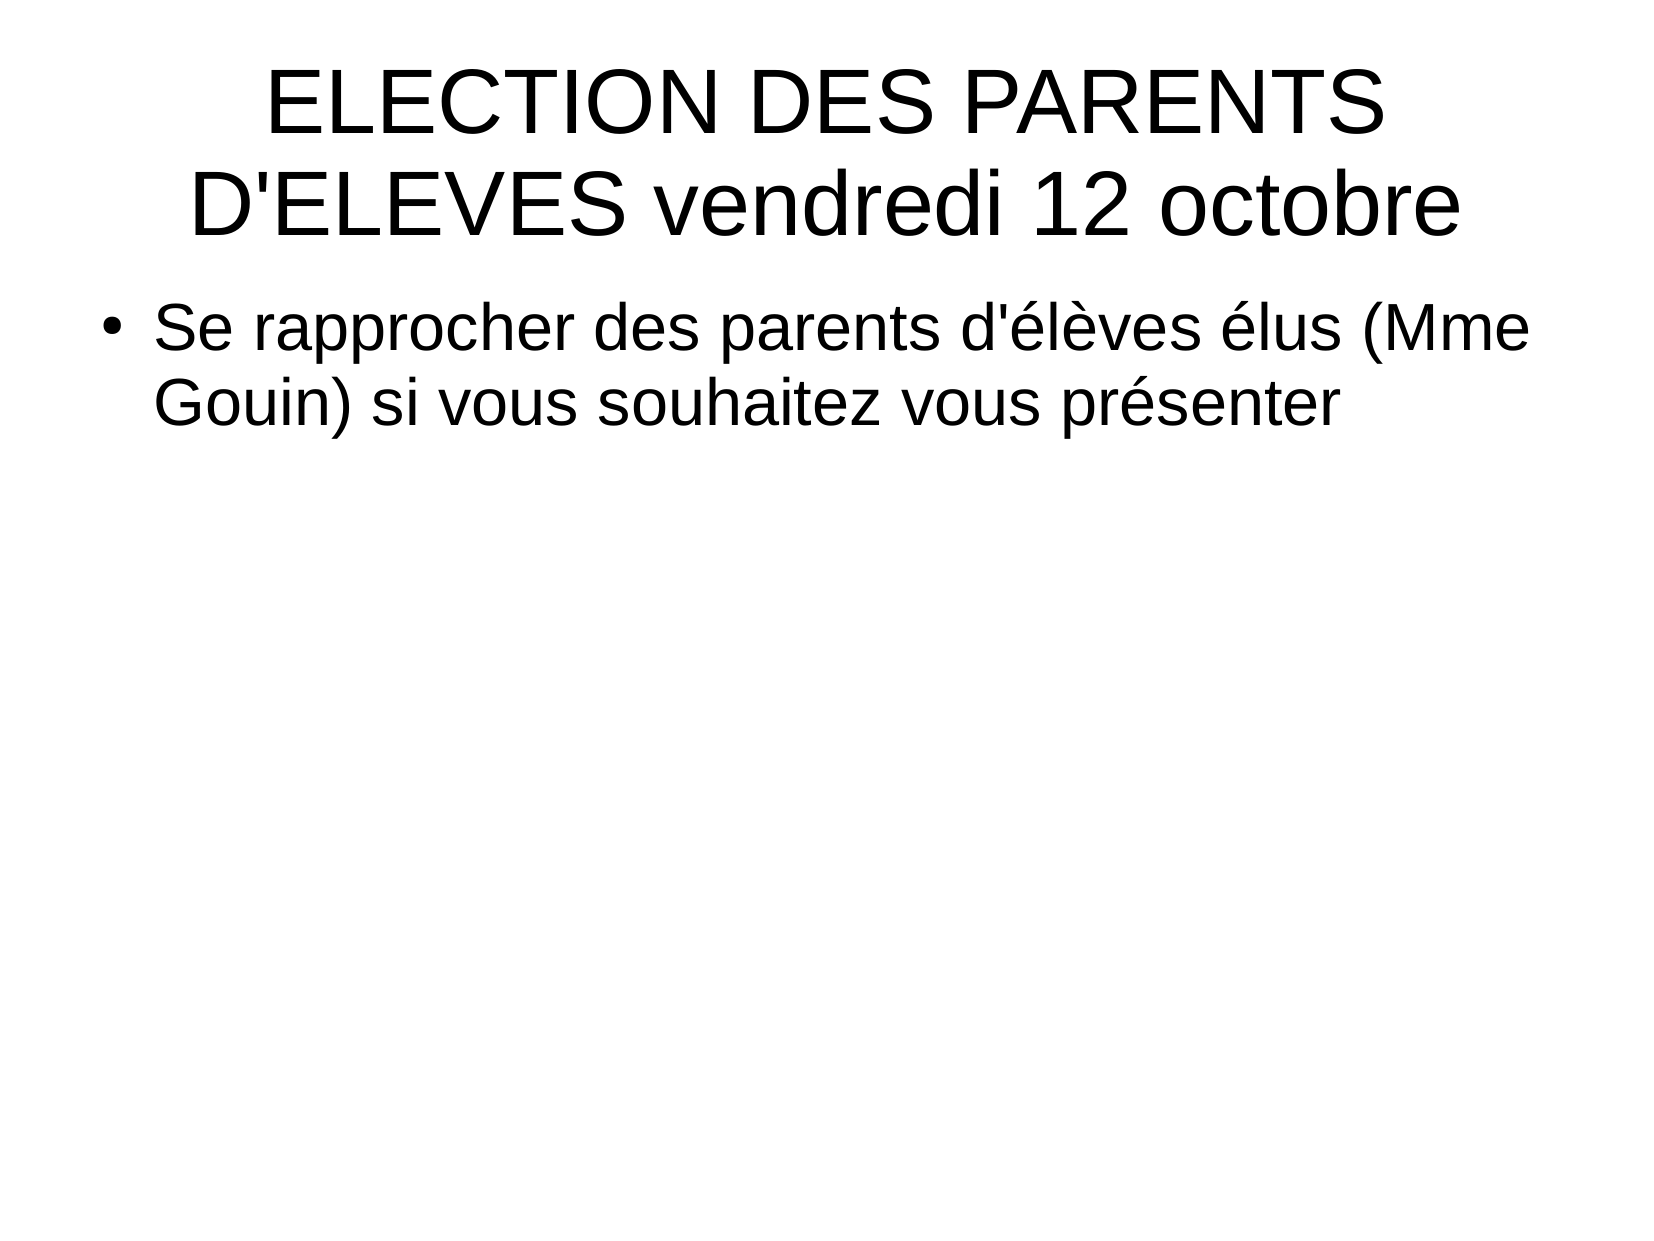

# ELECTION DES PARENTS D'ELEVES vendredi 12 octobre
Se rapprocher des parents d'élèves élus (Mme Gouin) si vous souhaitez vous présenter